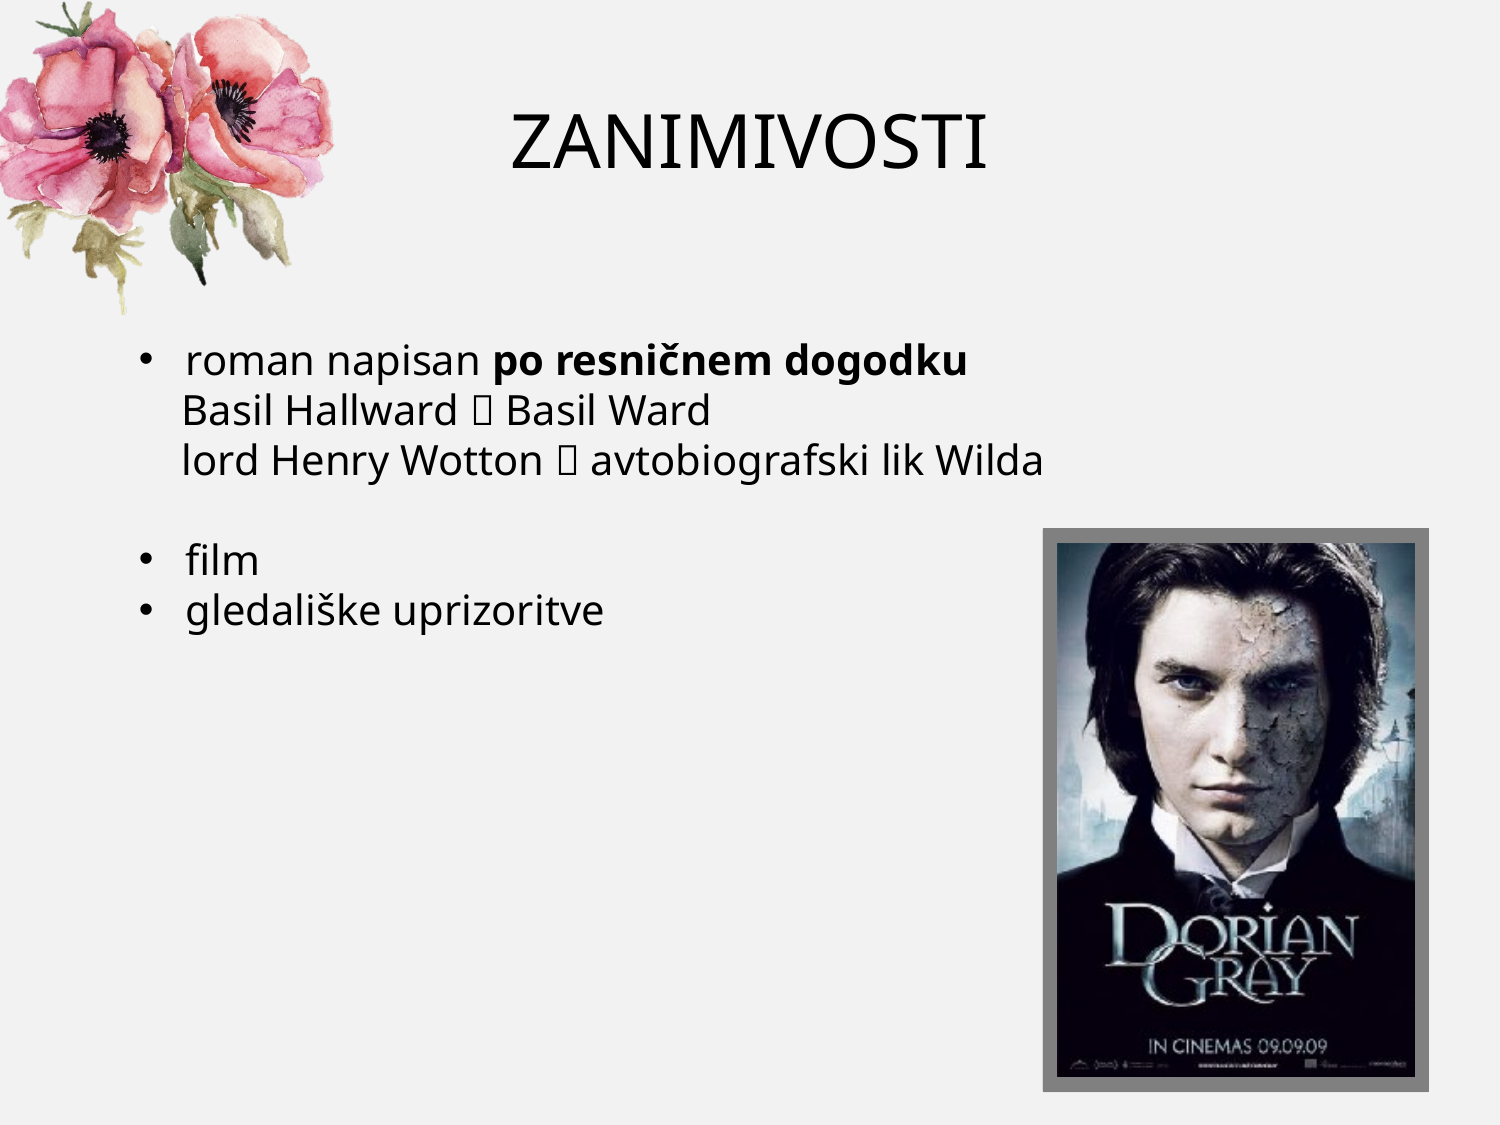

# ZANIMIVOSTI
roman napisan po resničnem dogodku
 Basil Hallward  Basil Ward
 lord Henry Wotton  avtobiografski lik Wilda
film
gledališke uprizoritve